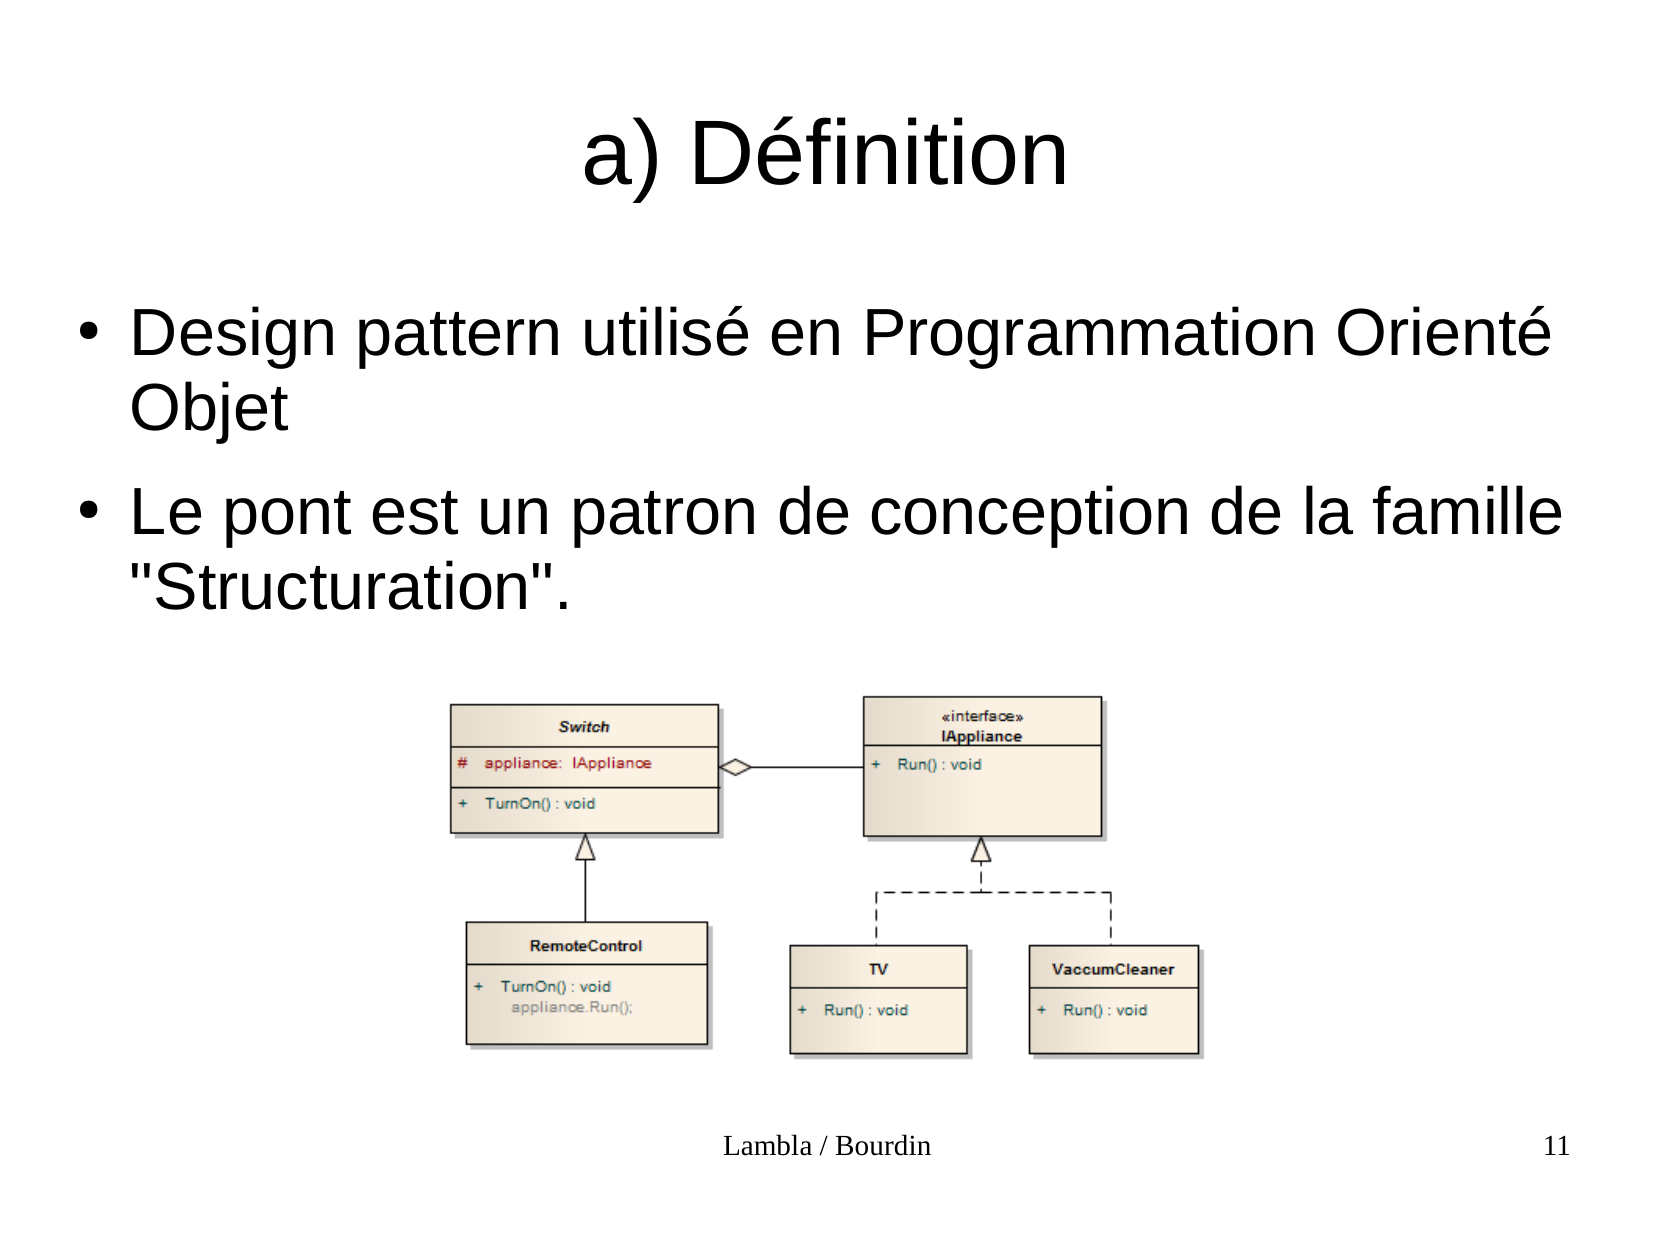

# a) Définition
Design pattern utilisé en Programmation Orienté Objet
Le pont est un patron de conception de la famille "Structuration".
Lambla / Bourdin
11